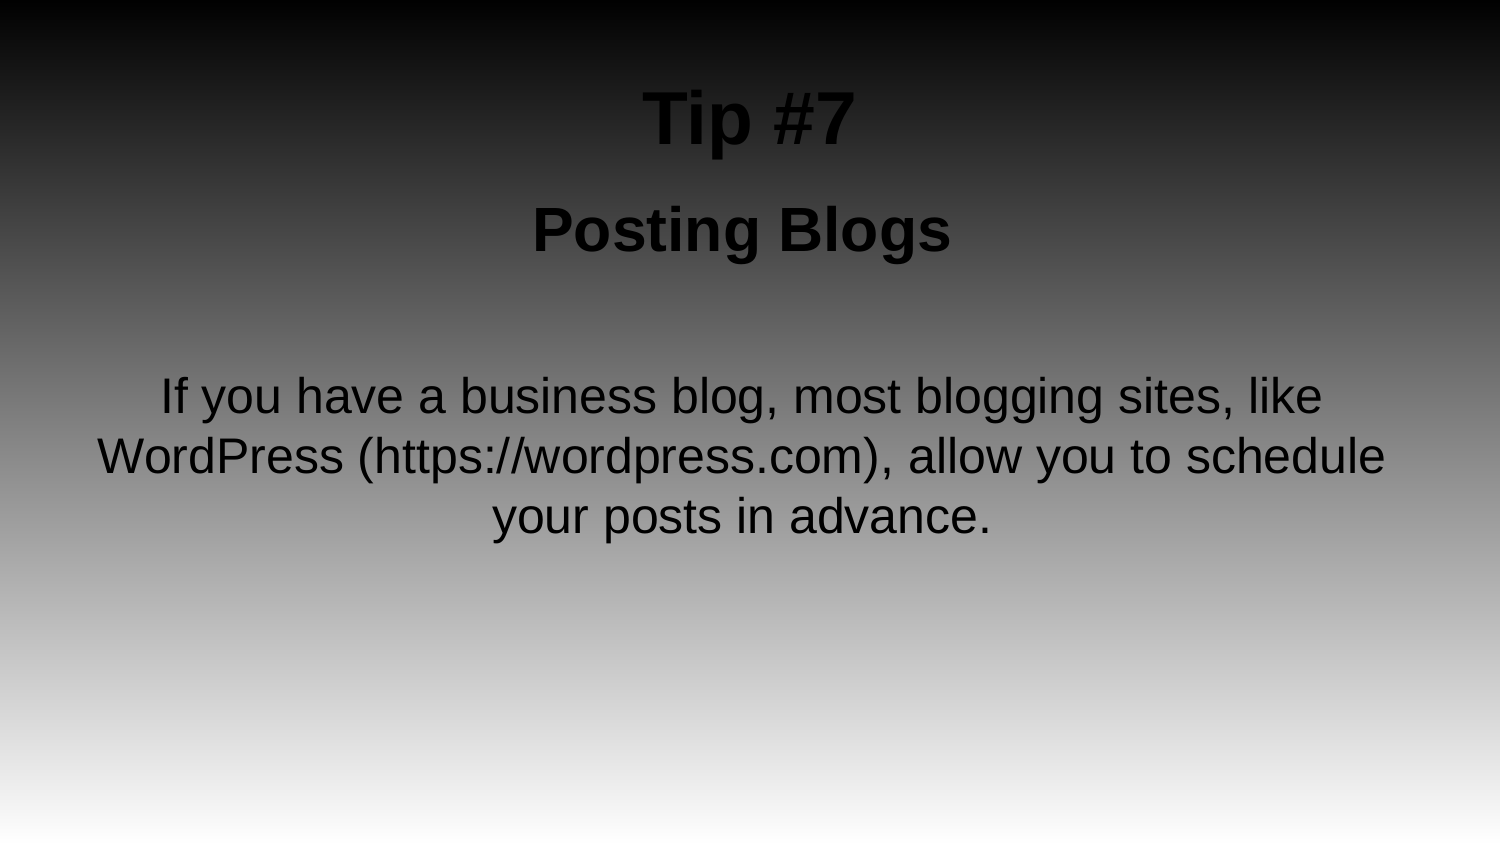

# Tip #7
Posting Blogs
If you have a business blog, most blogging sites, like WordPress (https://wordpress.com), allow you to schedule your posts in advance.